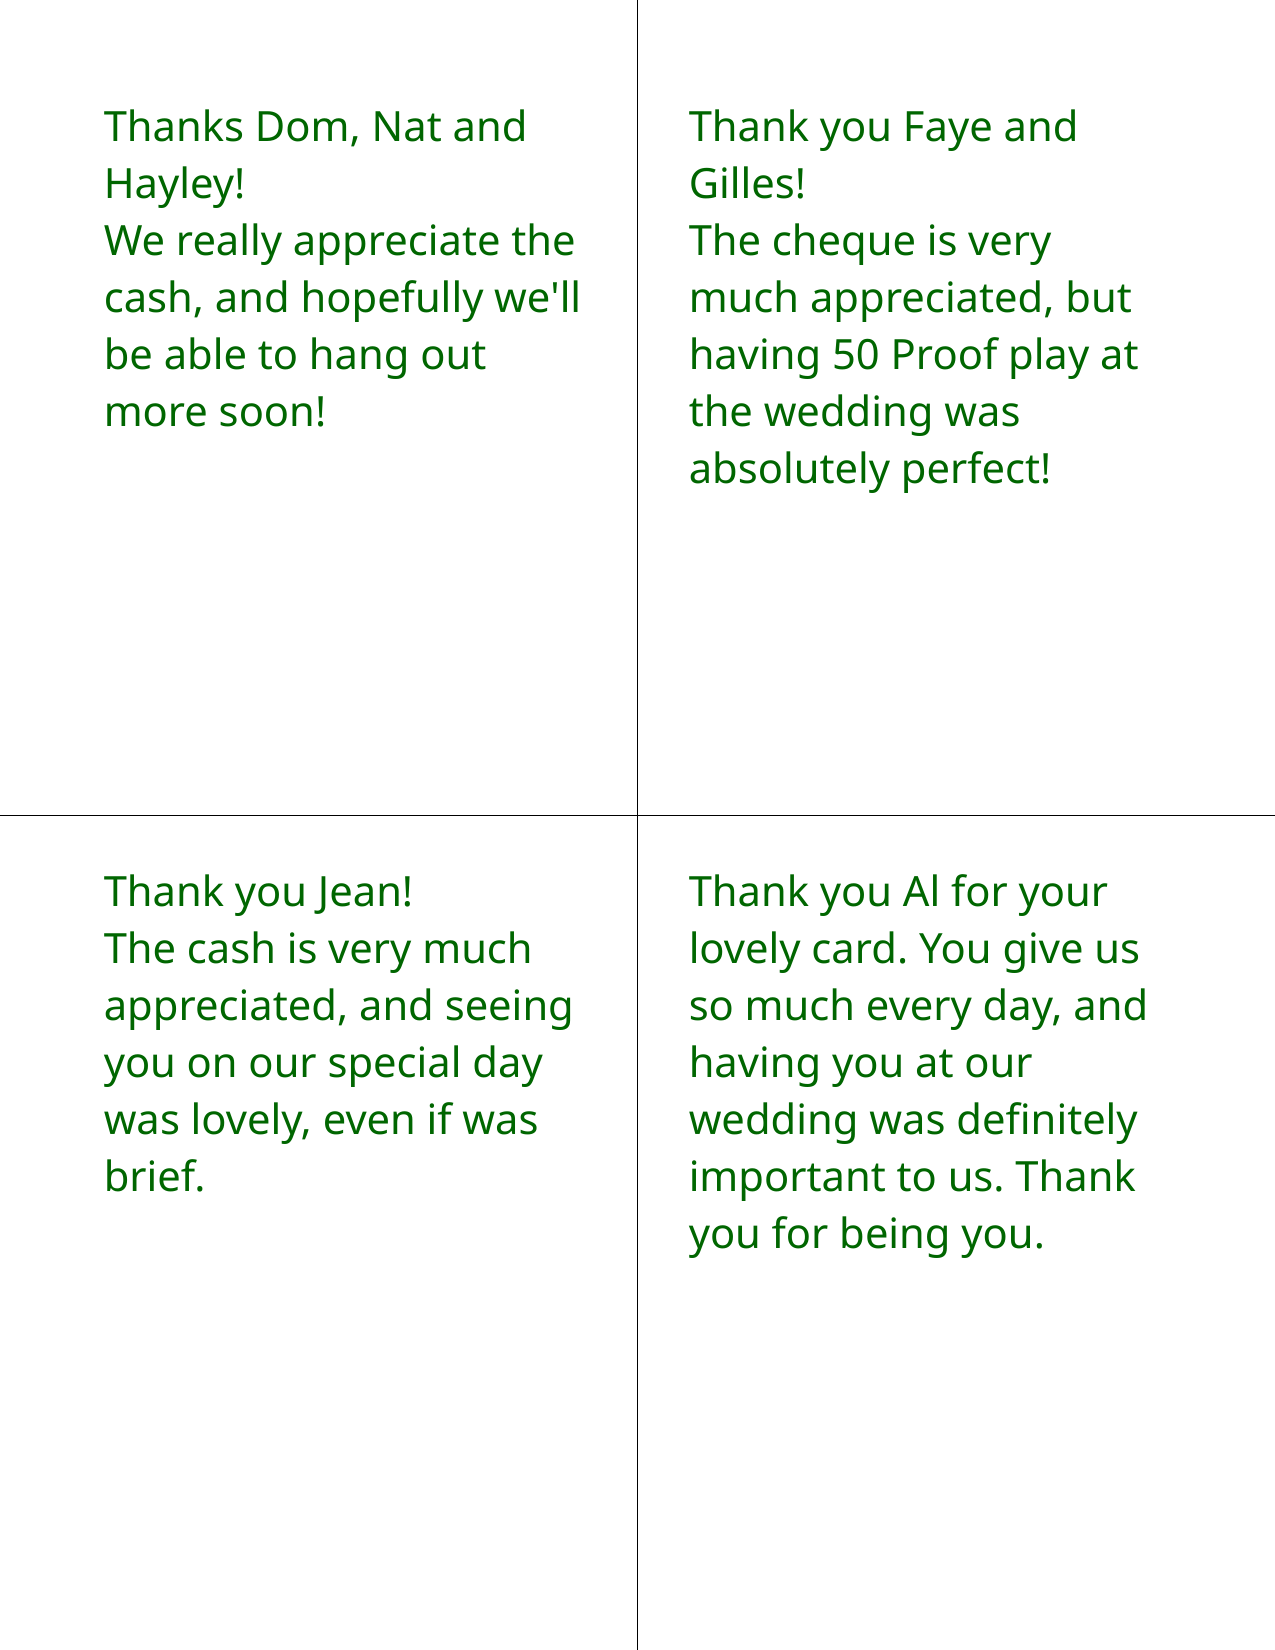

Thanks Dom, Nat and Hayley!
We really appreciate the cash, and hopefully we'll be able to hang out more soon!
Thank you Faye and Gilles!
The cheque is very much appreciated, but having 50 Proof play at the wedding was absolutely perfect!
Thank you Jean!
The cash is very much appreciated, and seeing you on our special day was lovely, even if was brief.
Thank you Al for your lovely card. You give us so much every day, and having you at our wedding was definitely important to us. Thank you for being you.